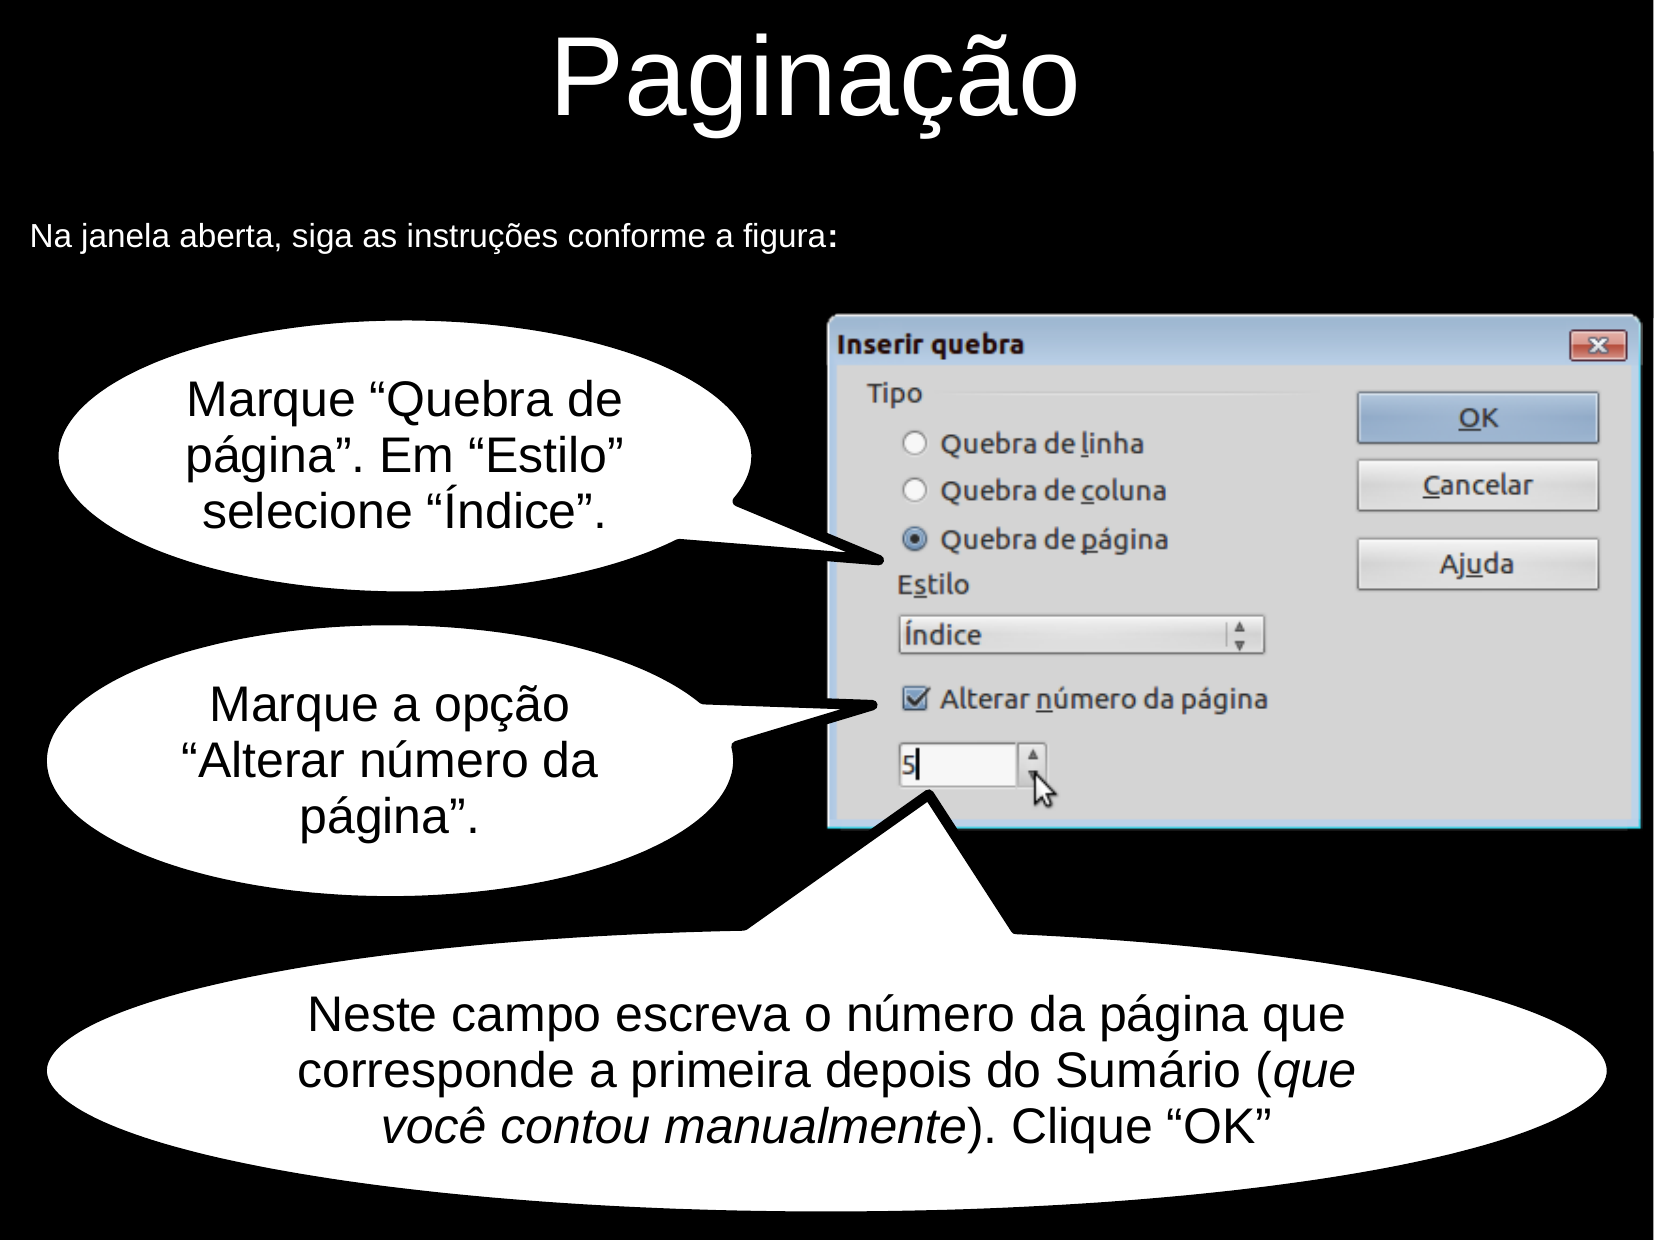

# Paginação
Na janela aberta, siga as instruções conforme a figura:
Marque “Quebra de página”. Em “Estilo” selecione “Índice”.
Marque a opção “Alterar número da página”.
Neste campo escreva o número da página que corresponde a primeira depois do Sumário (que você contou manualmente). Clique “OK”